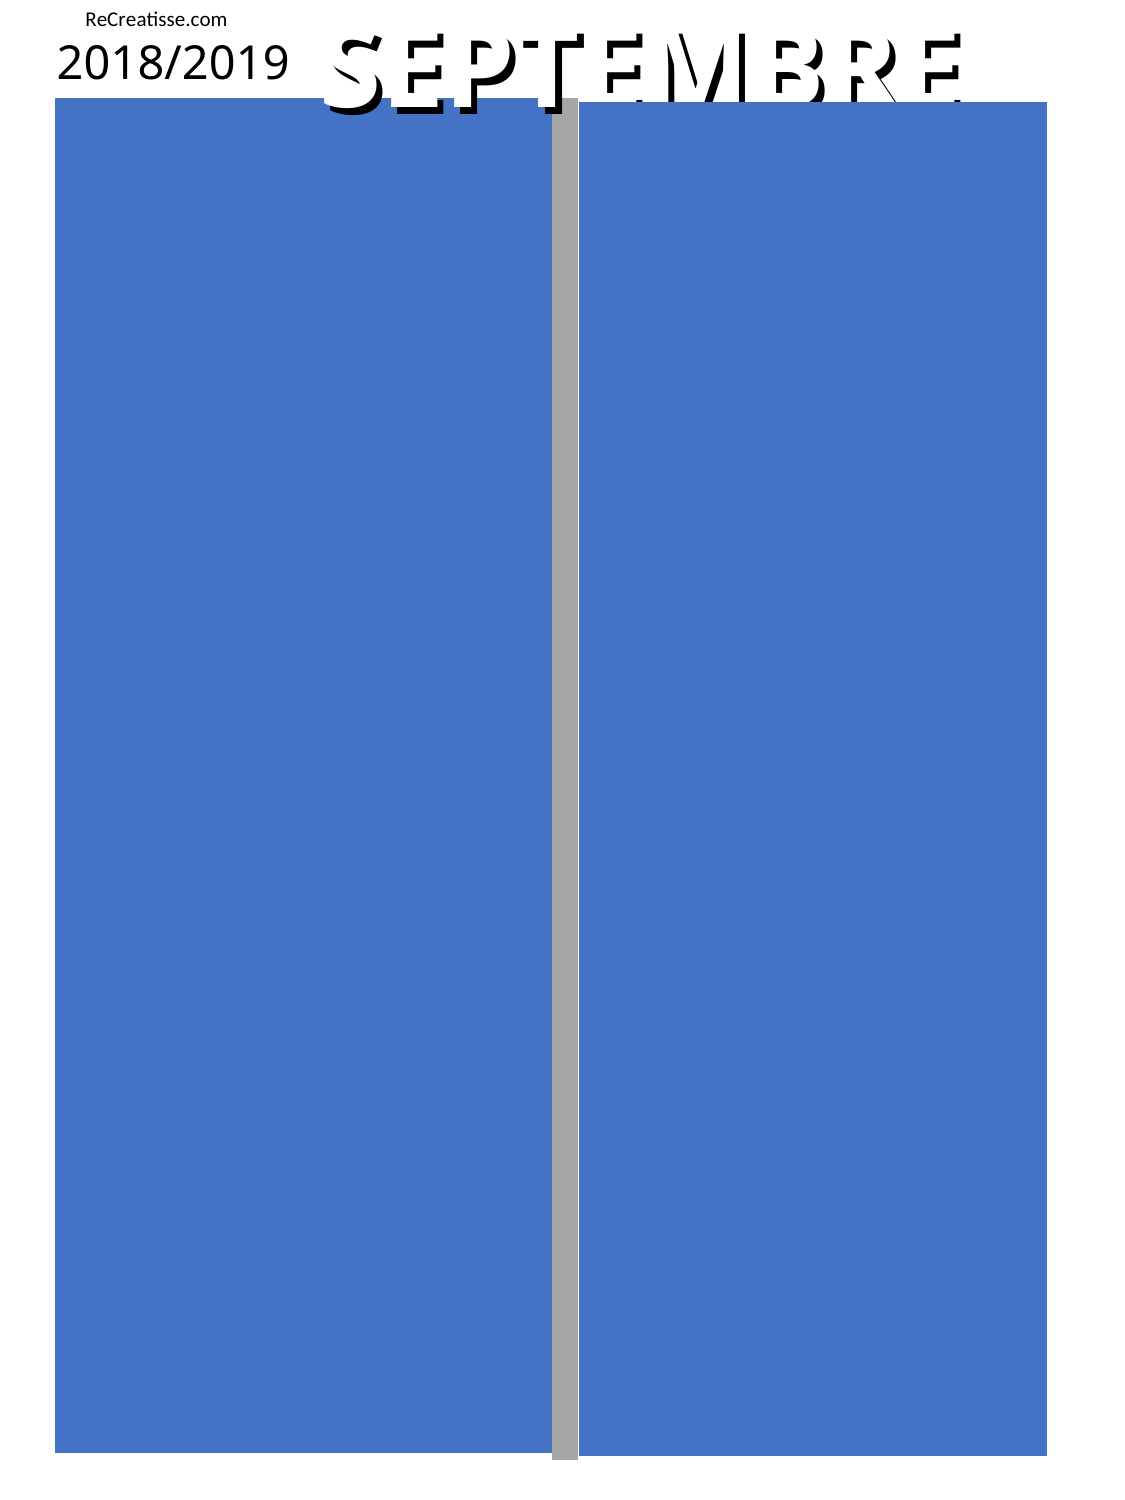

SEPTEMBRE
ReCreatisse.com
2018/2019
| | | |
| --- | --- | --- |
| | | |
| | | |
| | | |
| | | |
| | | |
| | | |
| | | |
| | | |
| | | |
| | | |
| | | |
| | | |
| | | |
| | | |
| | | |
| --- | --- | --- |
| | | |
| | | |
| | | |
| | | |
| | | |
| | | |
| | | |
| | | |
| | | |
| | | |
| | | |
| | | |
| | | |
| | | |
| | | |